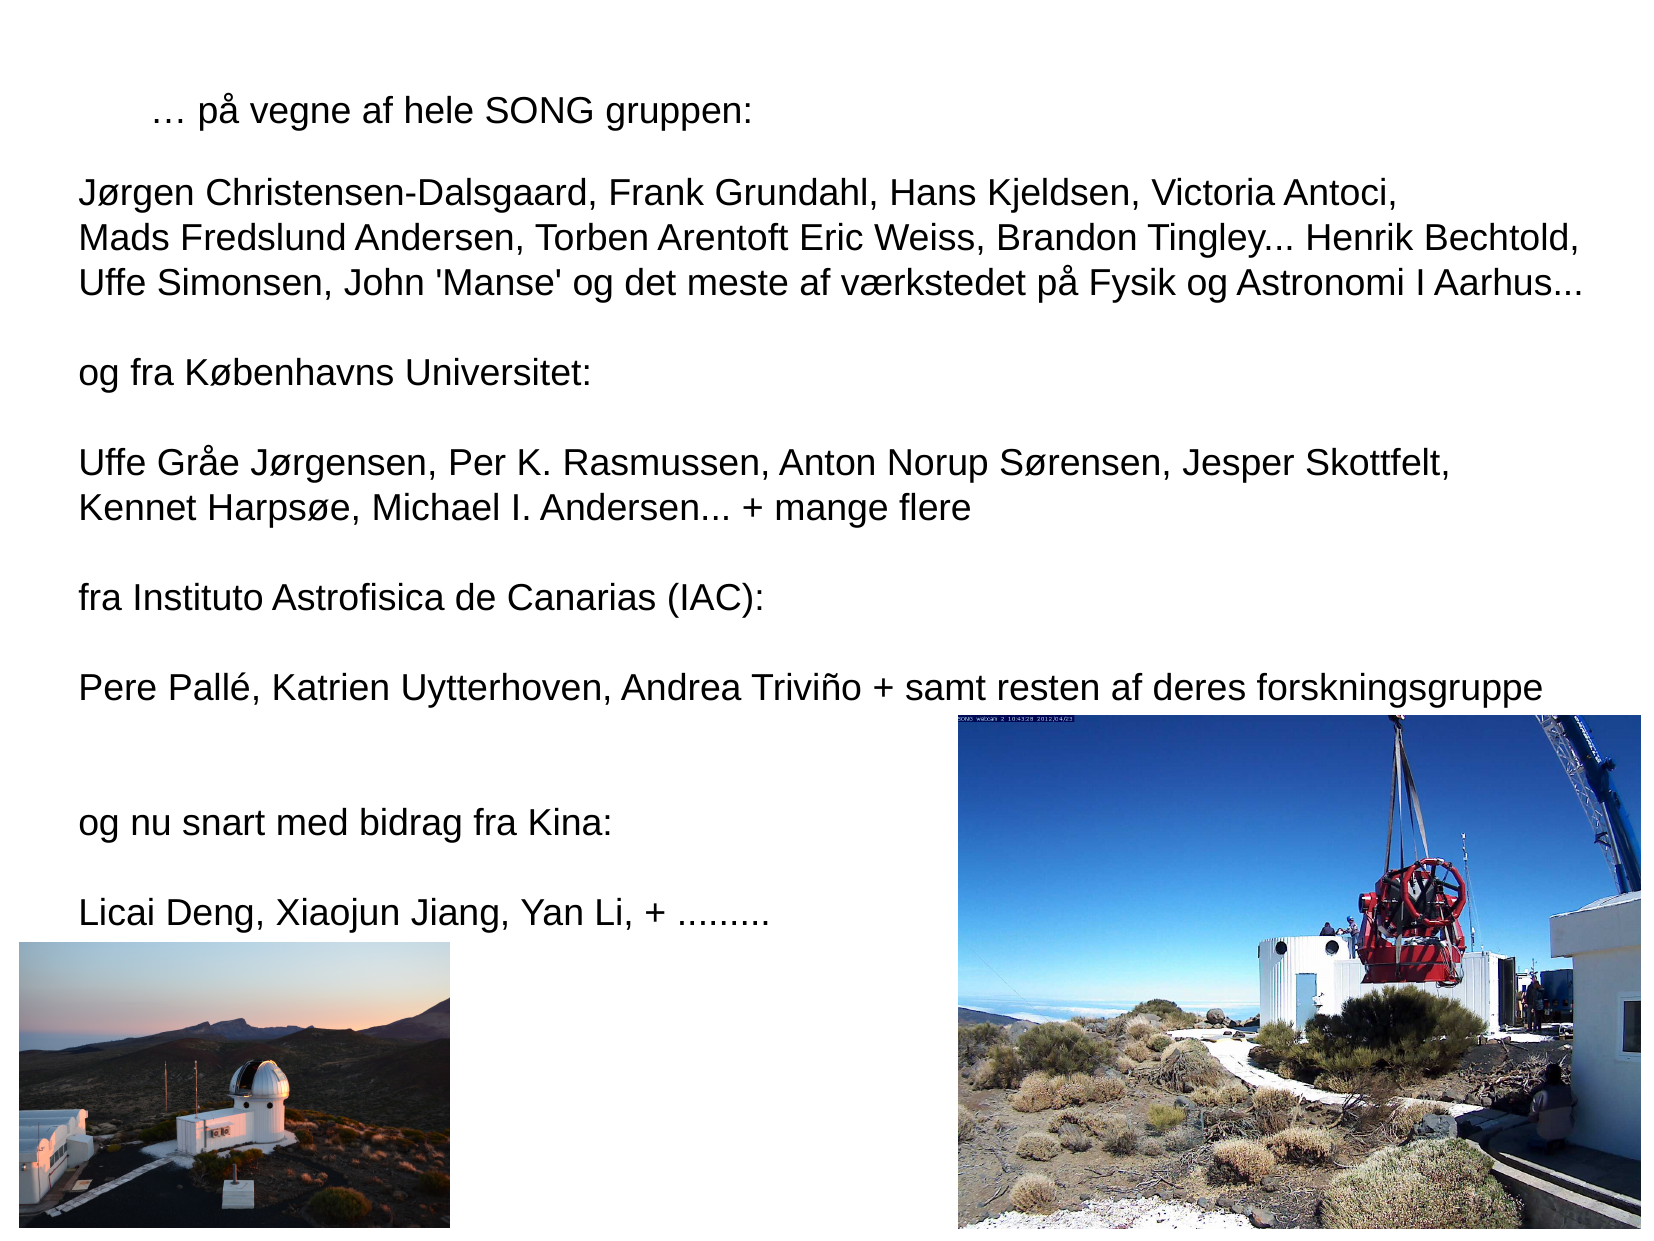

… på vegne af hele SONG gruppen:
Jørgen Christensen-Dalsgaard, Frank Grundahl, Hans Kjeldsen, Victoria Antoci,
Mads Fredslund Andersen, Torben Arentoft Eric Weiss, Brandon Tingley... Henrik Bechtold,
Uffe Simonsen, John 'Manse' og det meste af værkstedet på Fysik og Astronomi I Aarhus...
og fra Københavns Universitet:
Uffe Gråe Jørgensen, Per K. Rasmussen, Anton Norup Sørensen, Jesper Skottfelt,
Kennet Harpsøe, Michael I. Andersen... + mange flere
fra Instituto Astrofisica de Canarias (IAC):
Pere Pallé, Katrien Uytterhoven, Andrea Triviño + samt resten af deres forskningsgruppe
og nu snart med bidrag fra Kina:
Licai Deng, Xiaojun Jiang, Yan Li, + .........